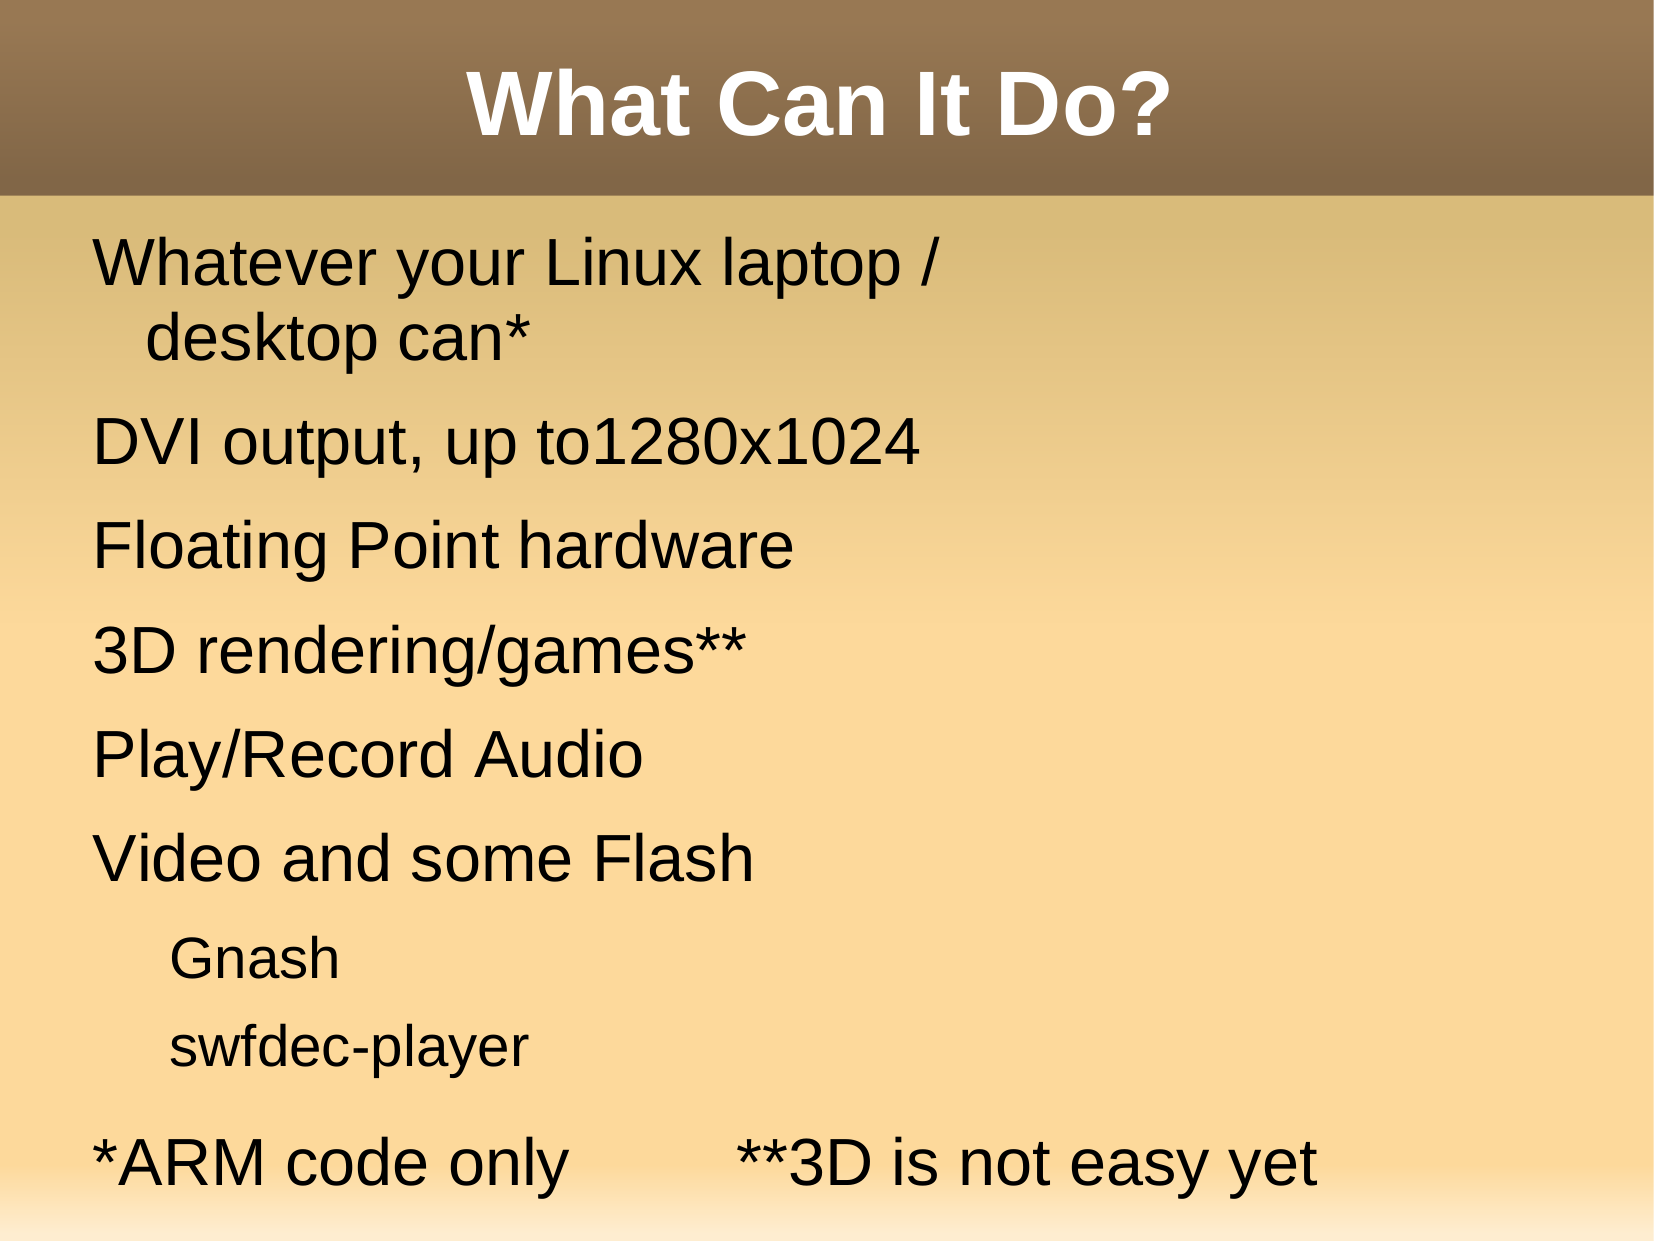

# What Can It Do?
Whatever your Linux laptop / desktop can*
DVI output, up to1280x1024
Floating Point hardware
3D rendering/games**
Play/Record Audio
Video and some Flash
Gnash
swfdec-player
*ARM code only			**3D is not easy yet